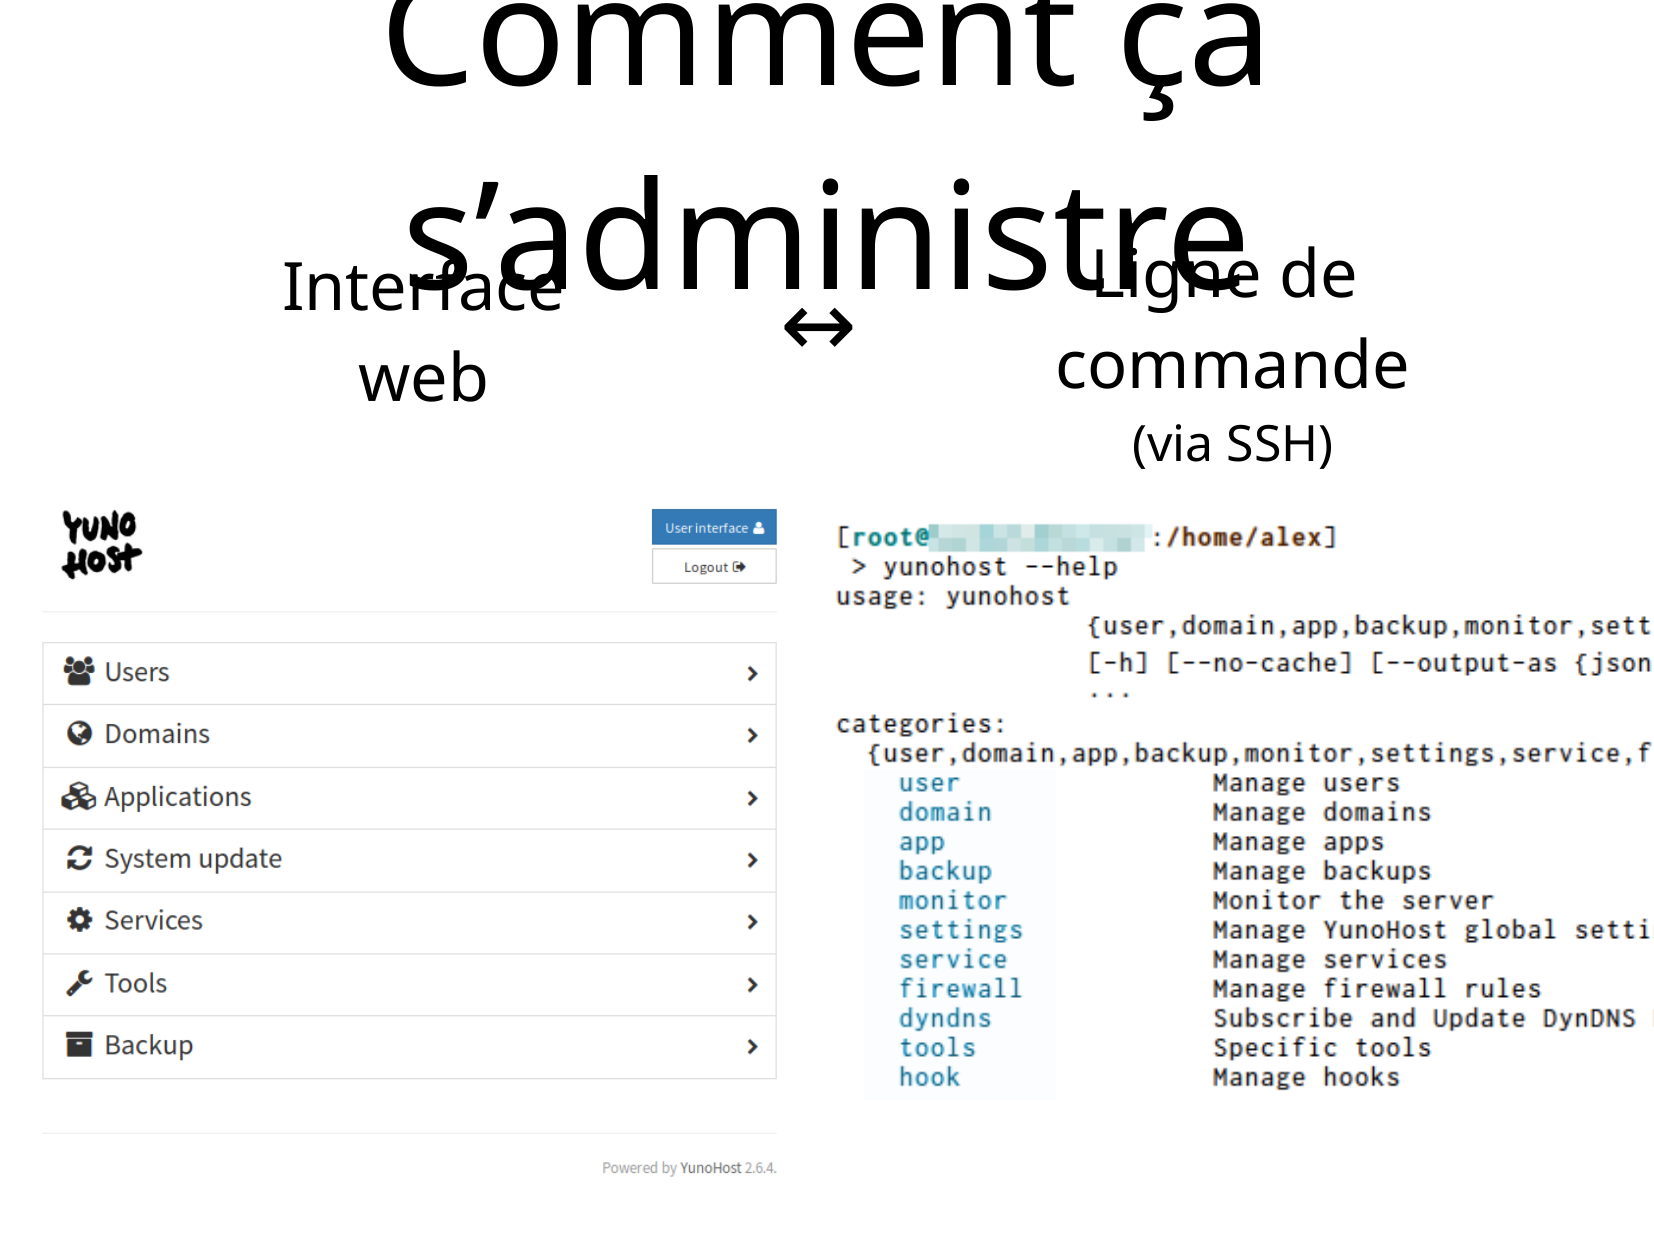

# Comment ça s’administre
Ligne de
commande
(via SSH)
↔
Interface
web